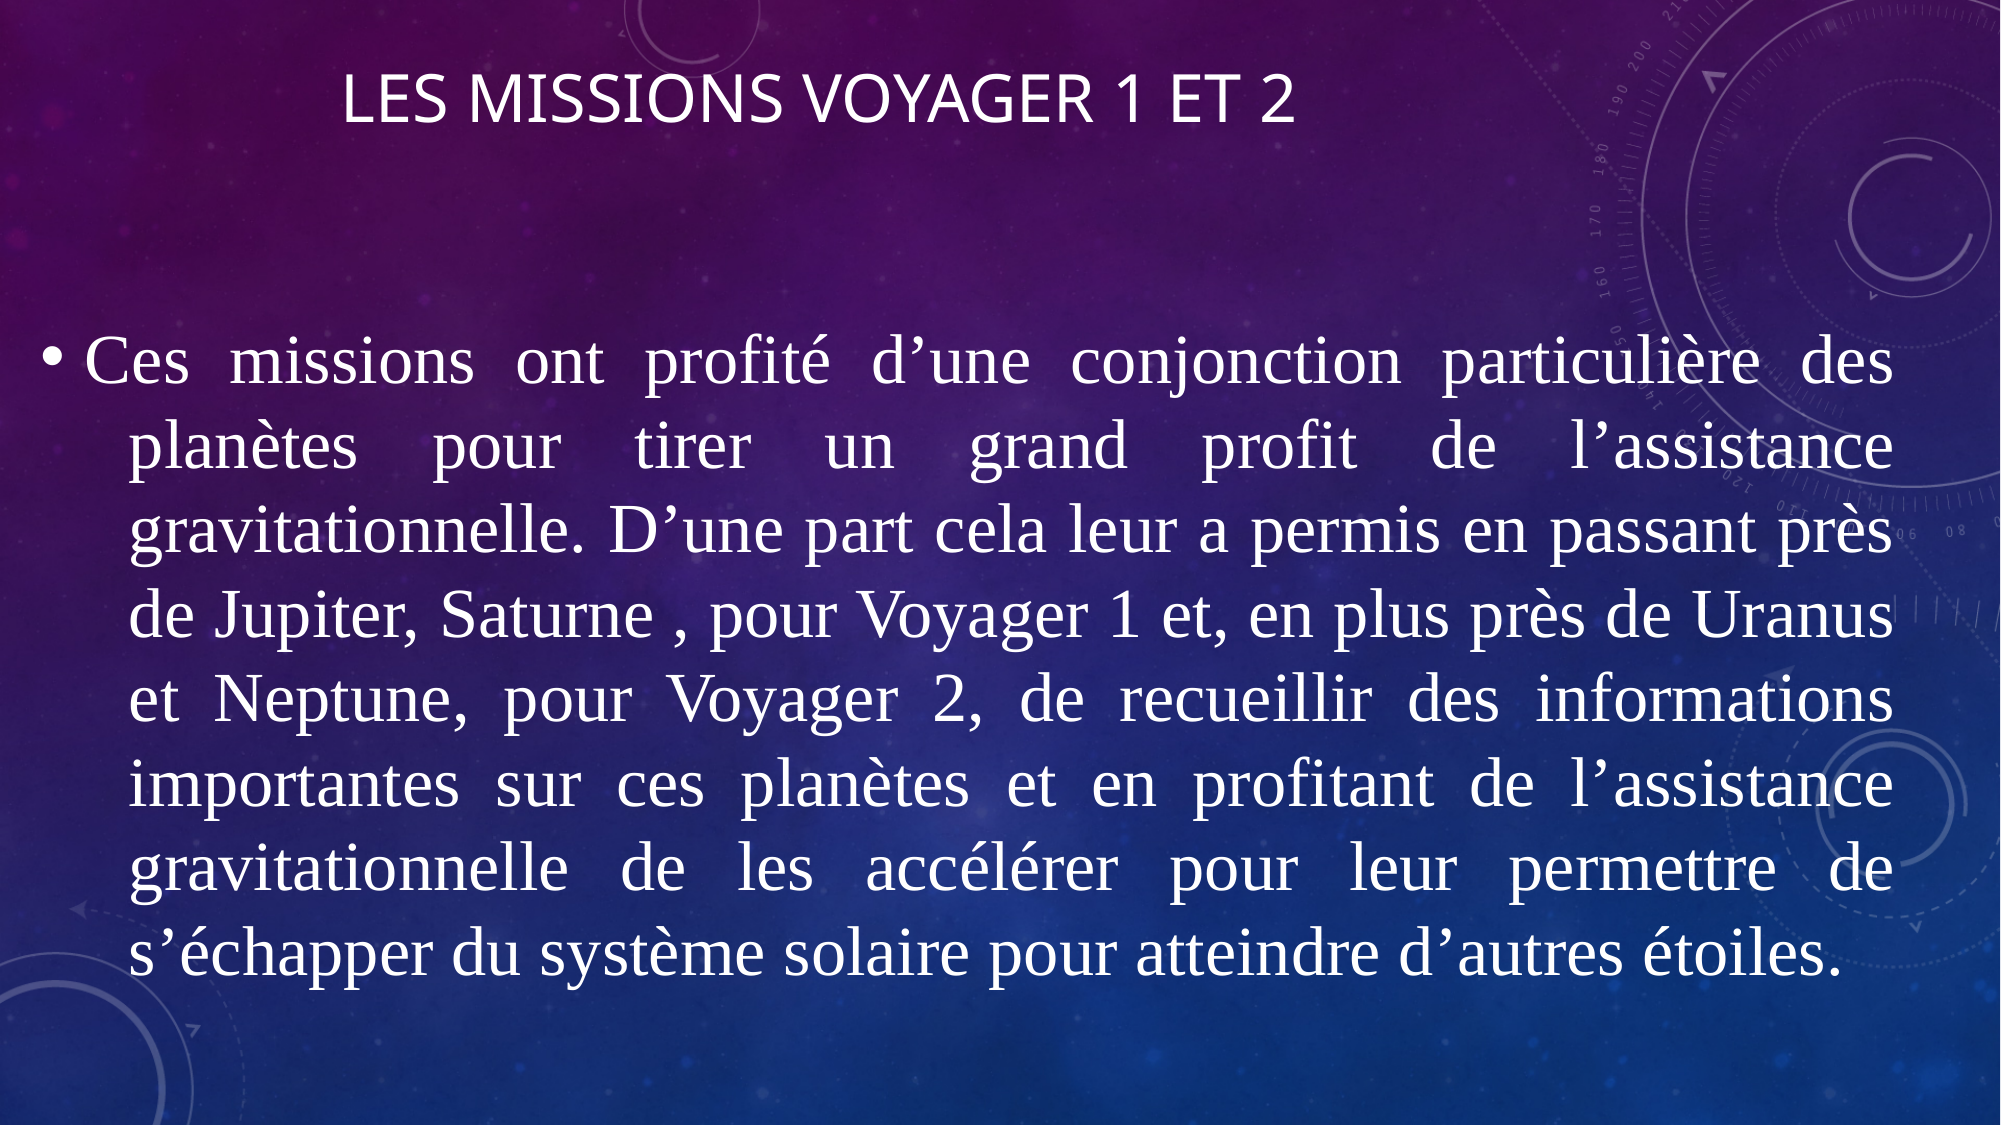

# Les missions Voyager 1 et 2
Ces missions ont profité d’une conjonction particulière des planètes pour tirer un grand profit de l’assistance gravitationnelle. D’une part cela leur a permis en passant près de Jupiter, Saturne , pour Voyager 1 et, en plus près de Uranus et Neptune, pour Voyager 2, de recueillir des informations importantes sur ces planètes et en profitant de l’assistance gravitationnelle de les accélérer pour leur permettre de s’échapper du système solaire pour atteindre d’autres étoiles.